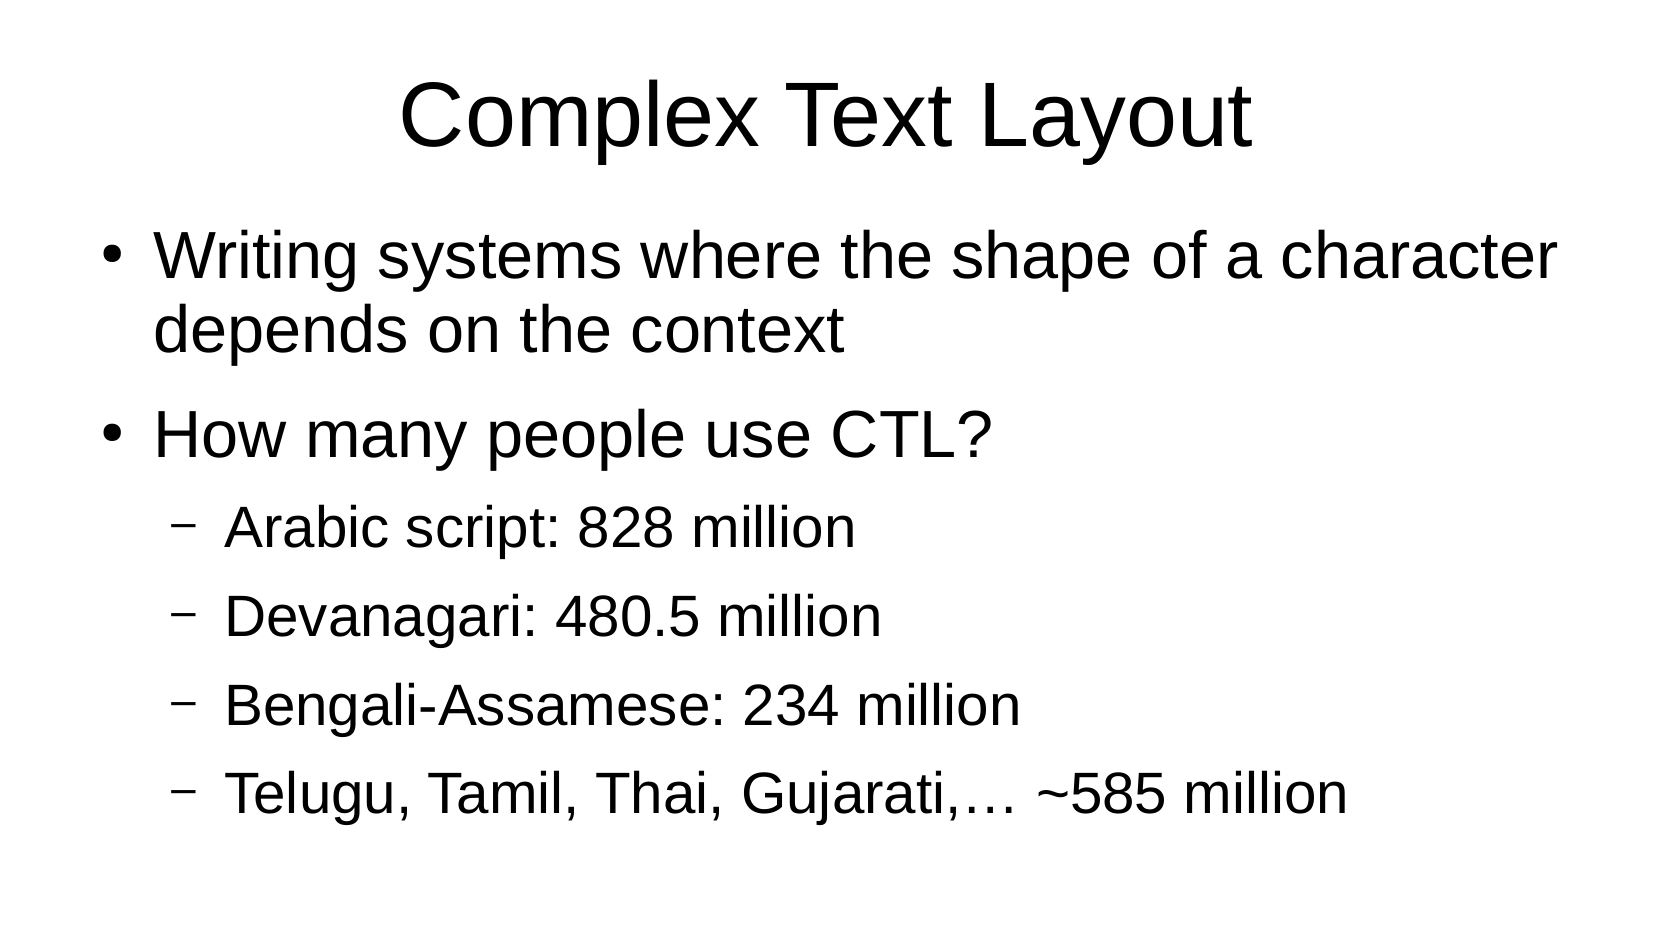

# Complex Text Layout
Writing systems where the shape of a character depends on the context
How many people use CTL?
Arabic script: 828 million
Devanagari: 480.5 million
Bengali-Assamese: 234 million
Telugu, Tamil, Thai, Gujarati,… ~585 million